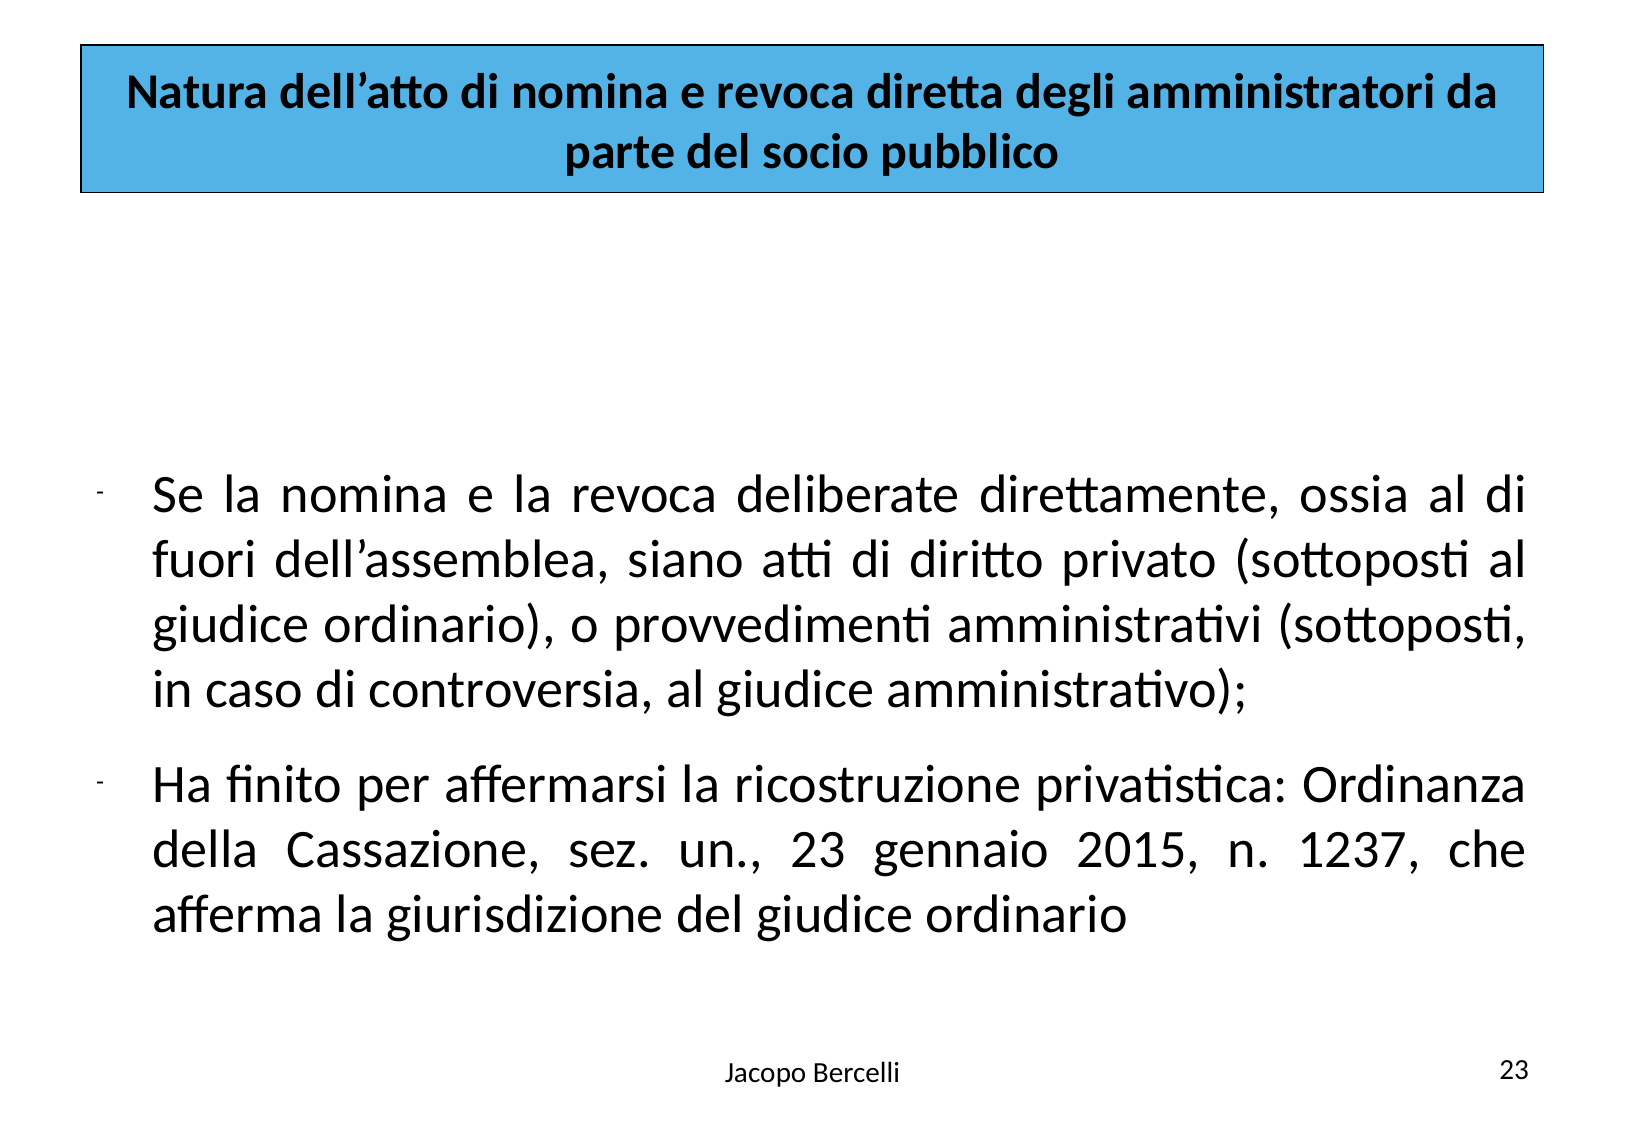

# Natura dell’atto di nomina e revoca diretta degli amministratori da parte del socio pubblico
Se la nomina e la revoca deliberate direttamente, ossia al di fuori dell’assemblea, siano atti di diritto privato (sottoposti al giudice ordinario), o provvedimenti amministrativi (sottoposti, in caso di controversia, al giudice amministrativo);
Ha finito per affermarsi la ricostruzione privatistica: Ordinanza della Cassazione, sez. un., 23 gennaio 2015, n. 1237, che afferma la giurisdizione del giudice ordinario
Jacopo Bercelli